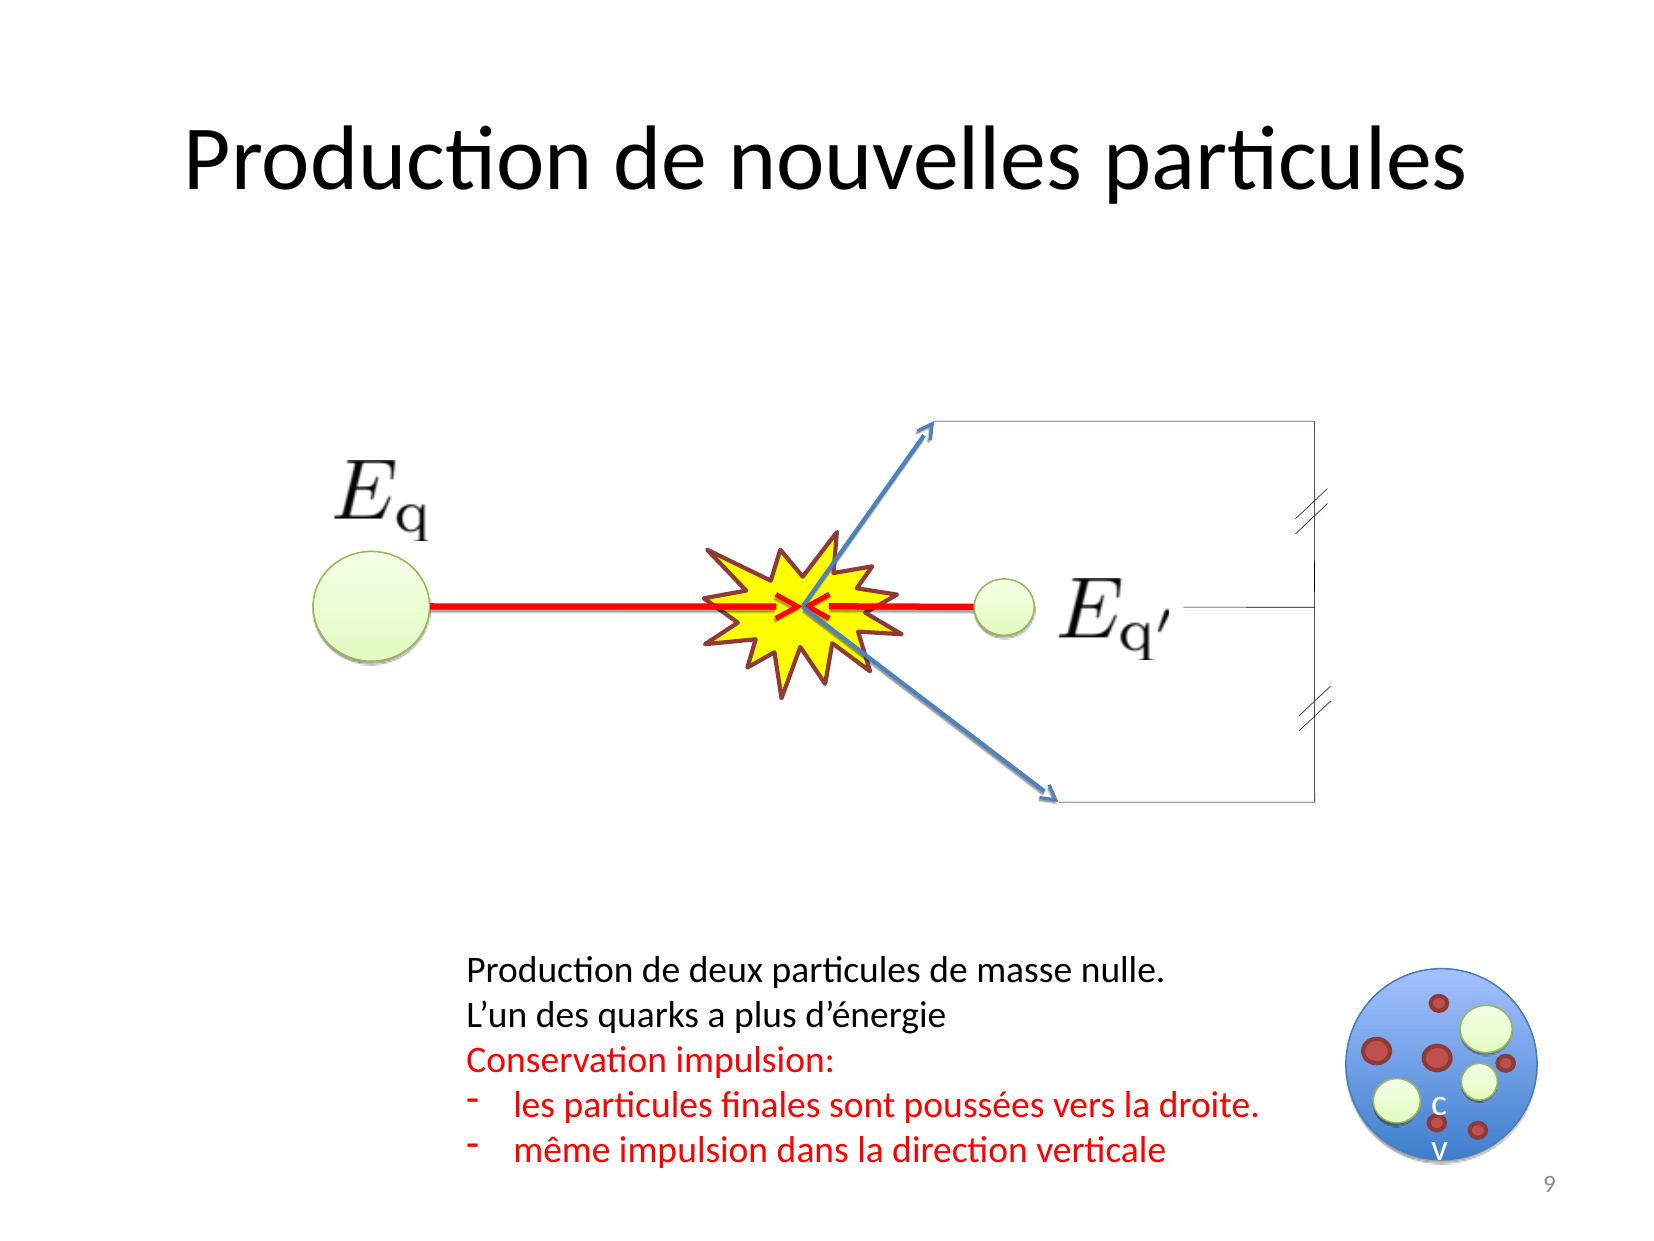

# Production de nouvelles particules
Production de deux particules de masse nulle.
L’un des quarks a plus d’énergie
Conservation impulsion:
les particules finales sont poussées vers la droite.
même impulsion dans la direction verticale
cv